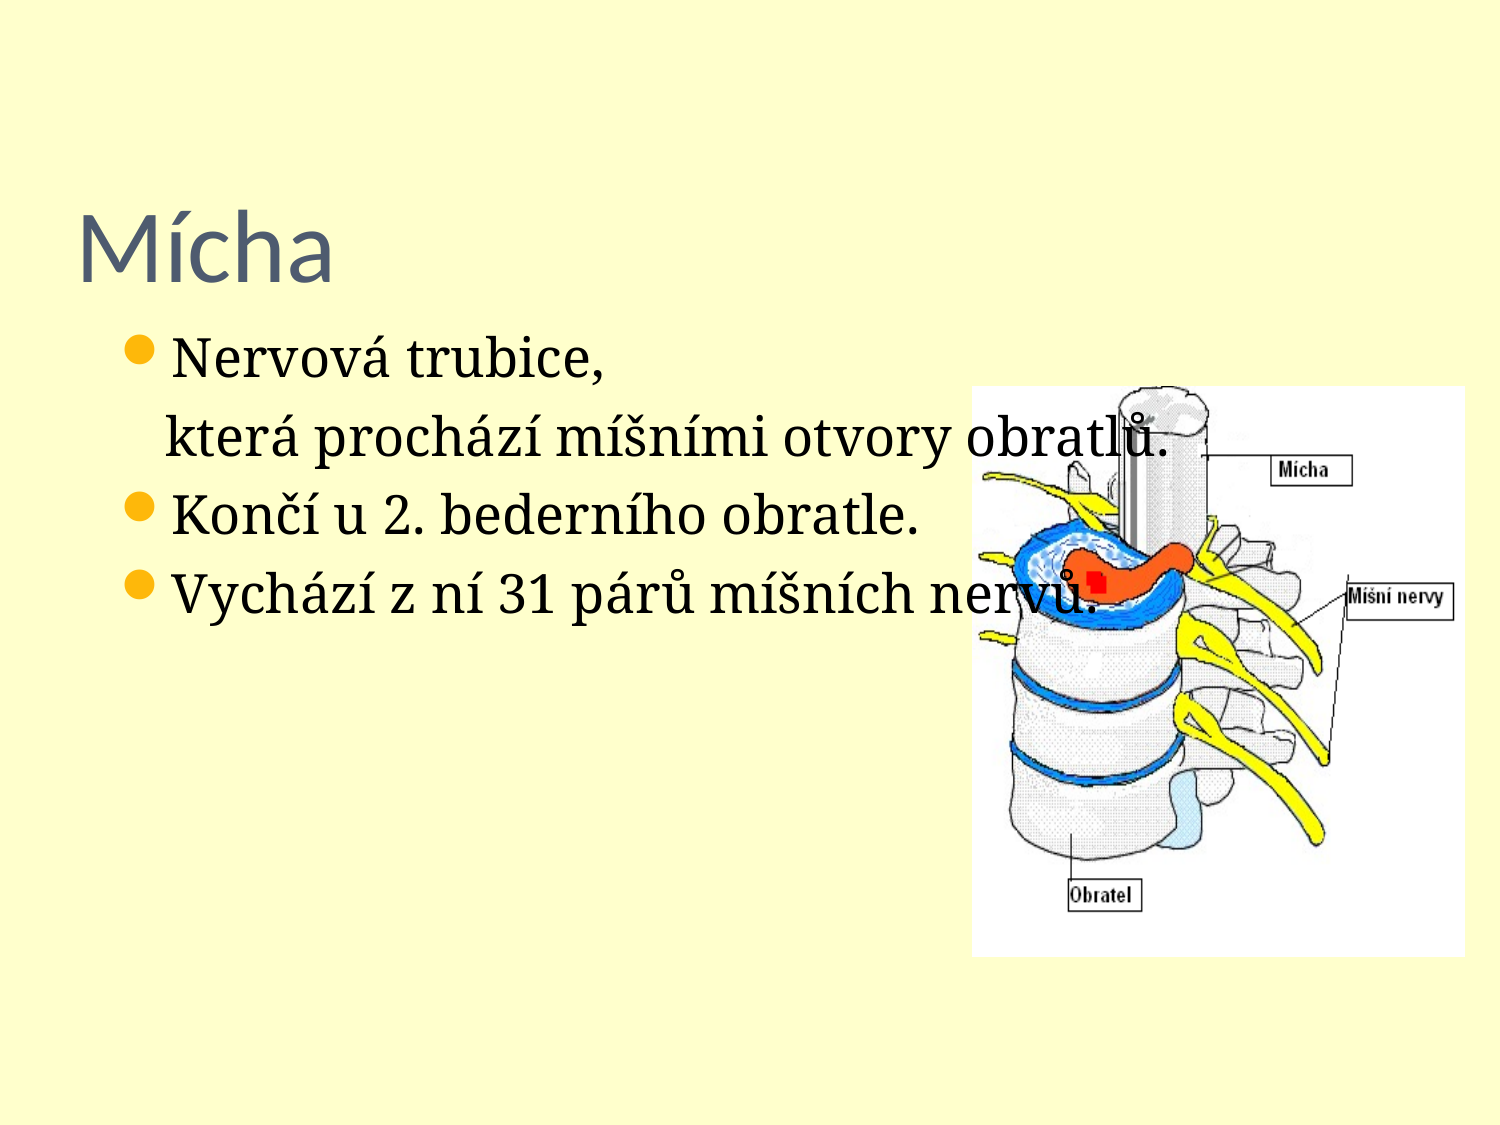

Mícha
# Nervová trubice,
	která prochází míšními otvory obratlů.
Končí u 2. bederního obratle.
Vychází z ní 31 párů míšních nervů.